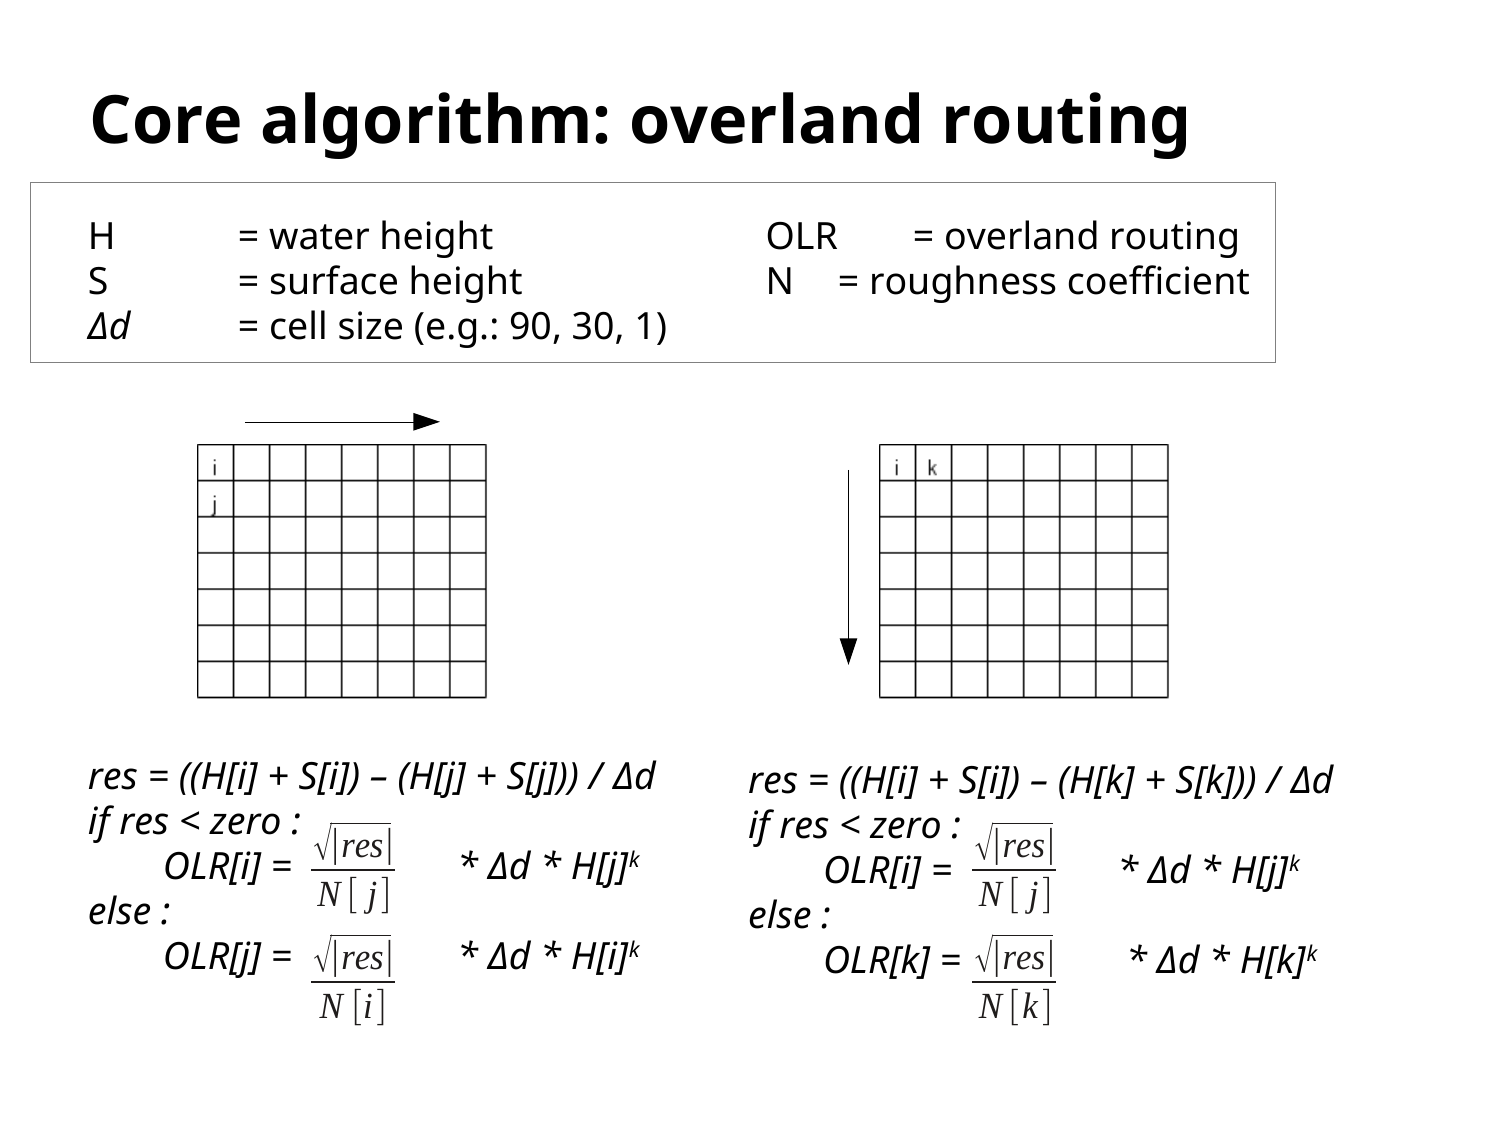

Core algorithm: overland routing
H		= water height			 OLR 	= overland routing
S		= surface height			 N	= roughness coefficient
Δd		= cell size (e.g.: 90, 30, 1)
res = ((H[i] + S[i]) – (H[j] + S[j])) / Δd
if res < zero :
	OLR[i] = * Δd * H[j]k
else :
	OLR[j] = * Δd * H[i]k
res = ((H[i] + S[i]) – (H[k] + S[k])) / Δd
if res < zero :
	OLR[i] = * Δd * H[j]k
else :
	OLR[k] = * Δd * H[k]k